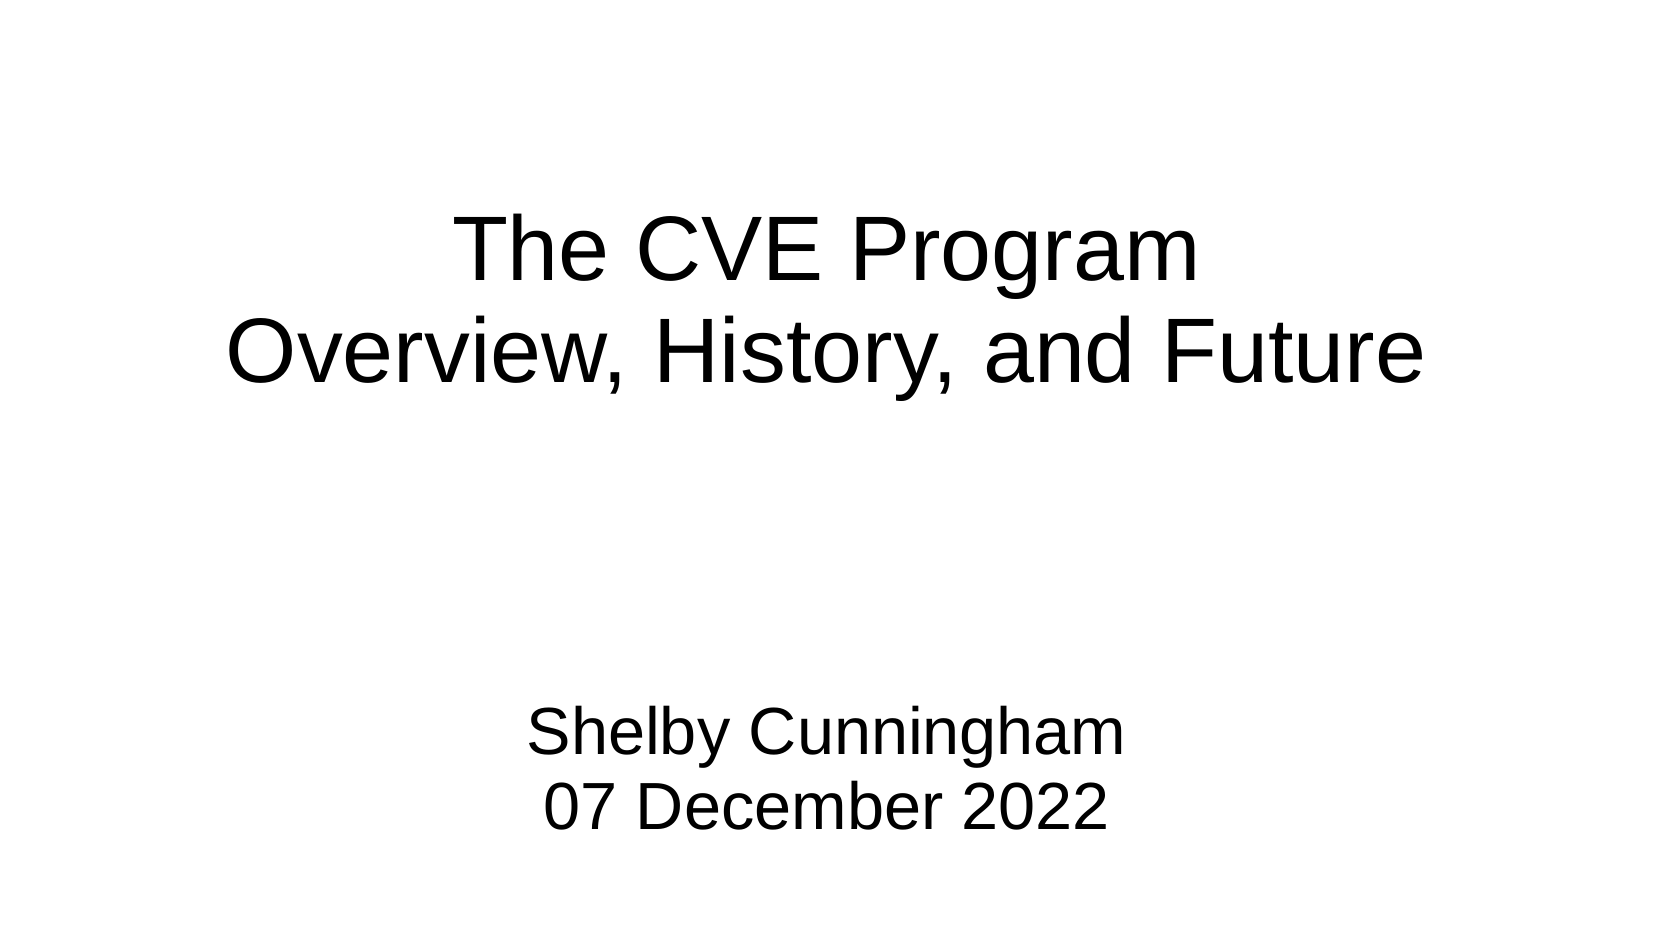

# The CVE Program Overview, History, and Future
Shelby Cunningham
07 December 2022